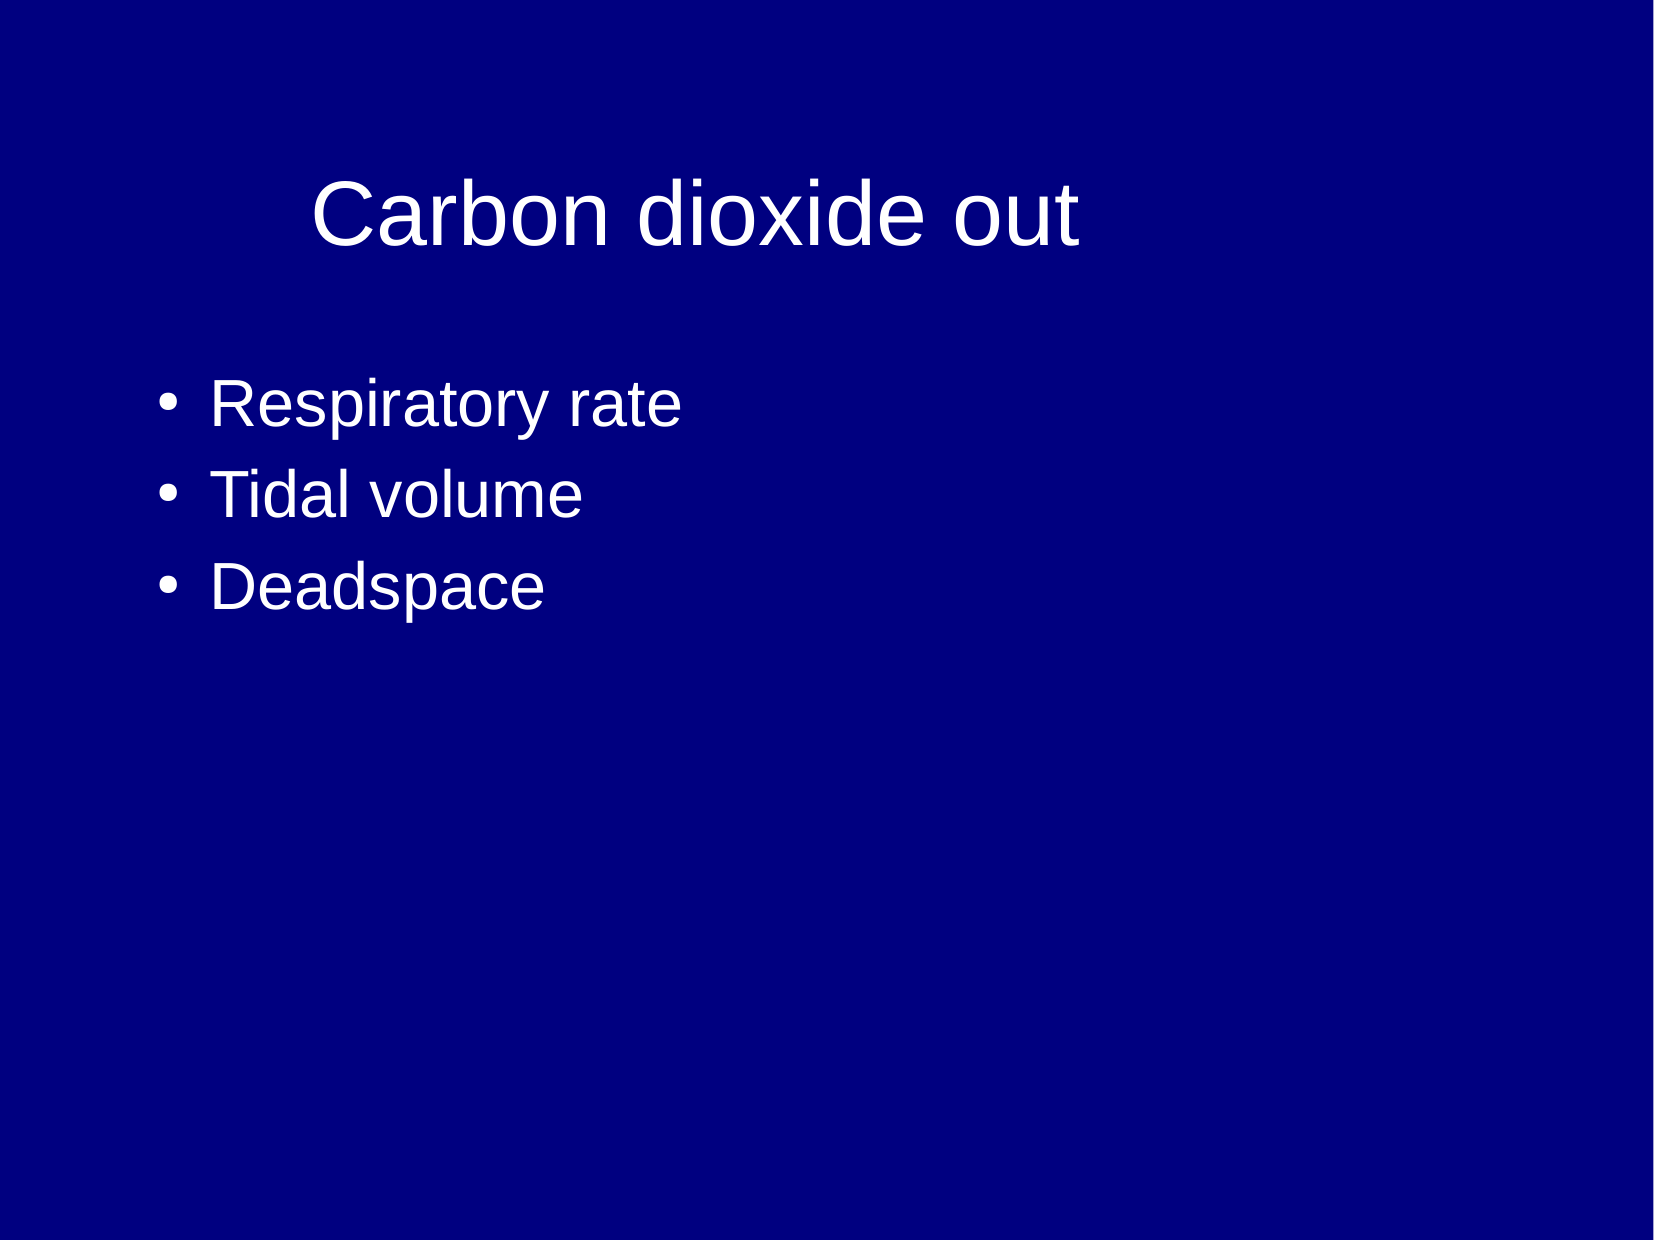

# Carbon dioxide out
Respiratory rate
Tidal volume
Deadspace